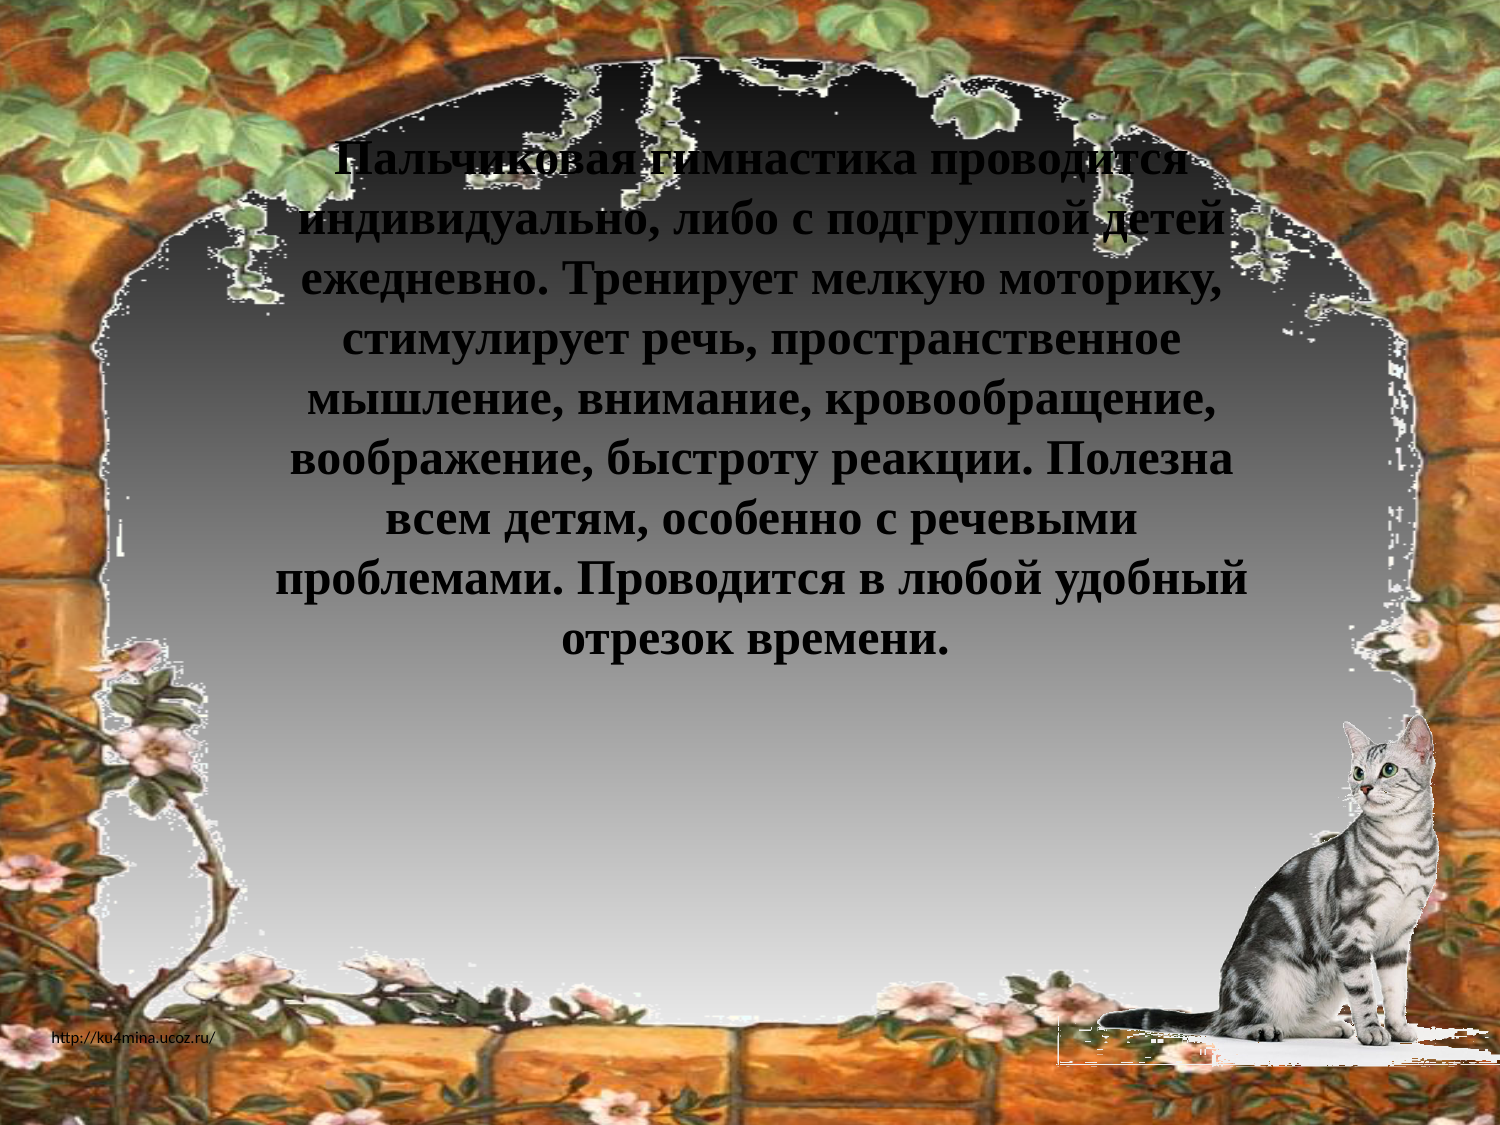

# Пальчиковая гимнастика проводится индивидуально, либо с подгруппой детей ежедневно. Тренирует мелкую моторику, стимулирует речь, пространственное мышление, внимание, кровообращение, воображение, быстроту реакции. Полезна всем детям, особенно с речевыми проблемами. Проводится в любой удобный отрезок времени.